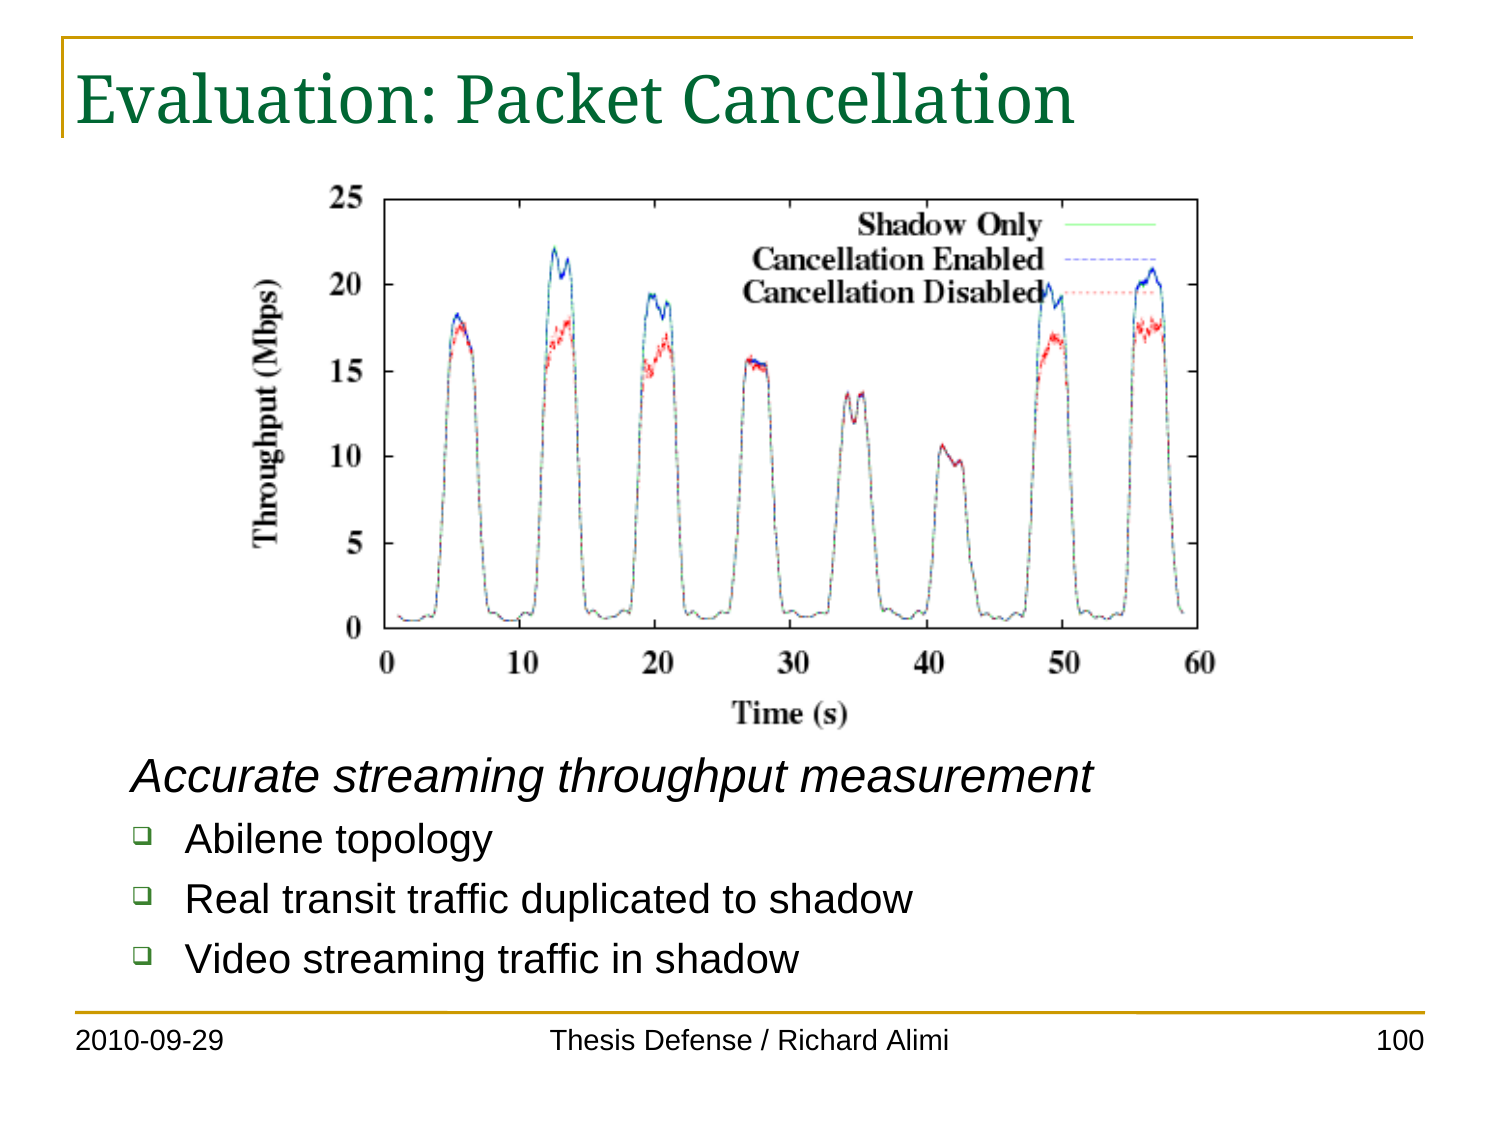

# Evaluation: Packet Cancellation
Accurate streaming throughput measurement
Abilene topology
Real transit traffic duplicated to shadow
Video streaming traffic in shadow
2010-09-29
Thesis Defense / Richard Alimi
100